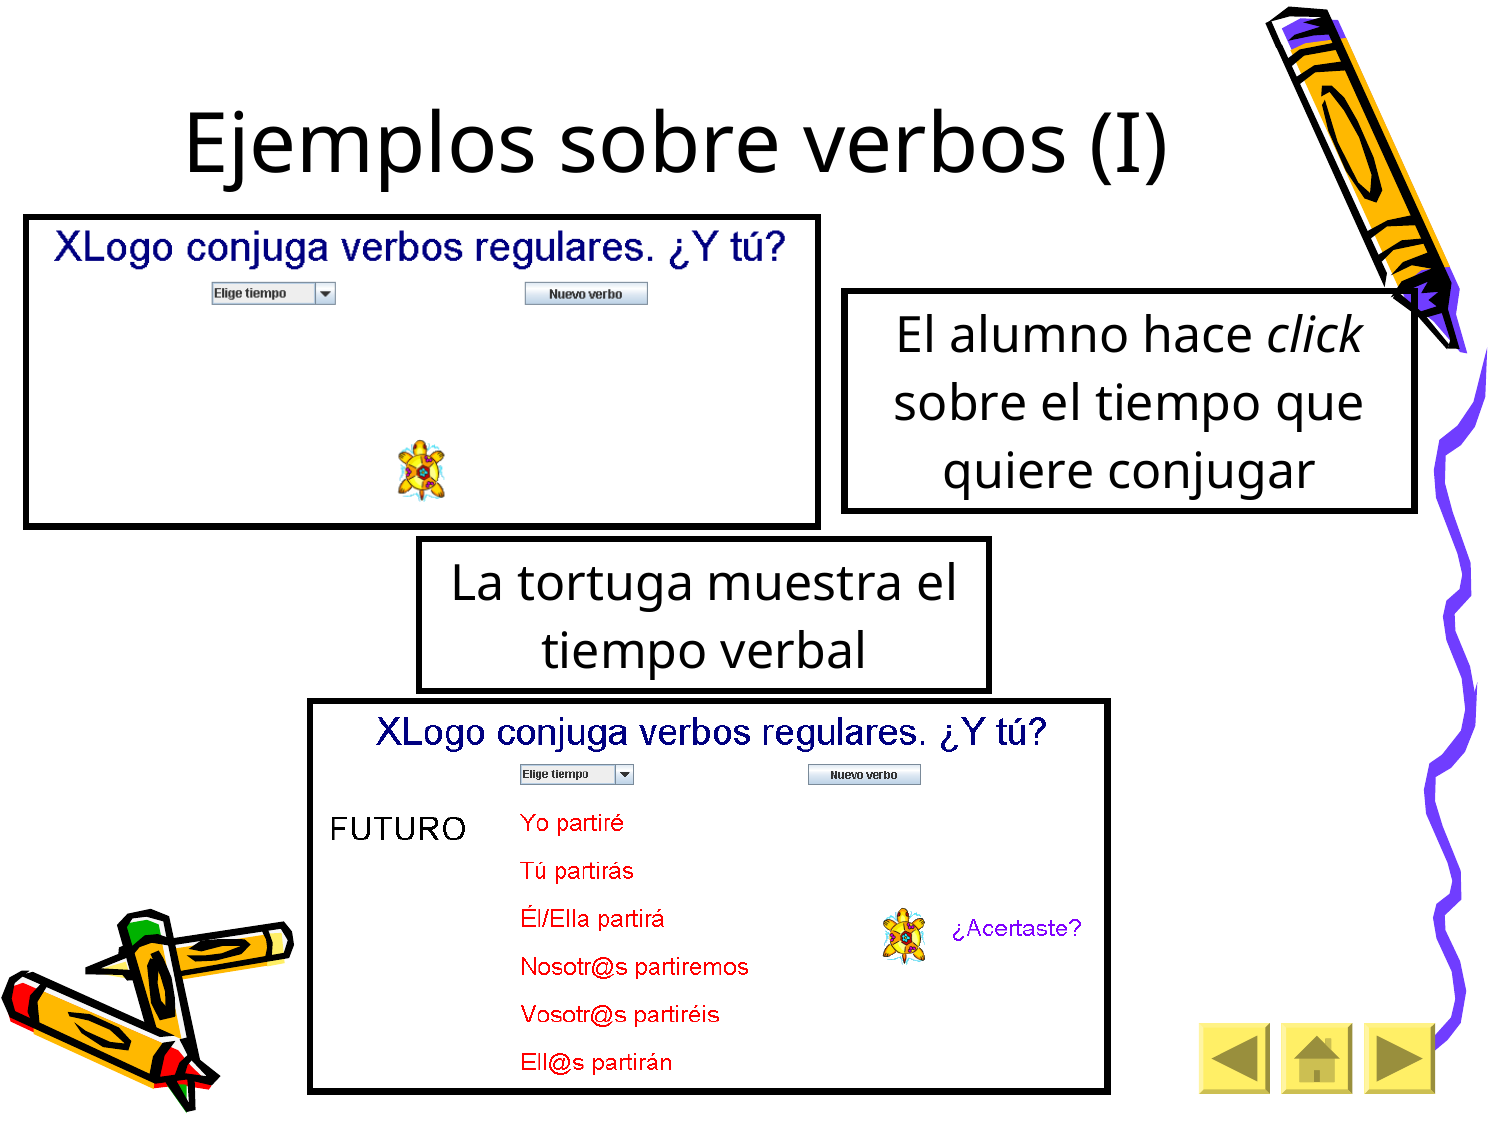

# Ejemplos sobre verbos (I)
El alumno hace click sobre el tiempo que quiere conjugar
La tortuga muestra el tiempo verbal